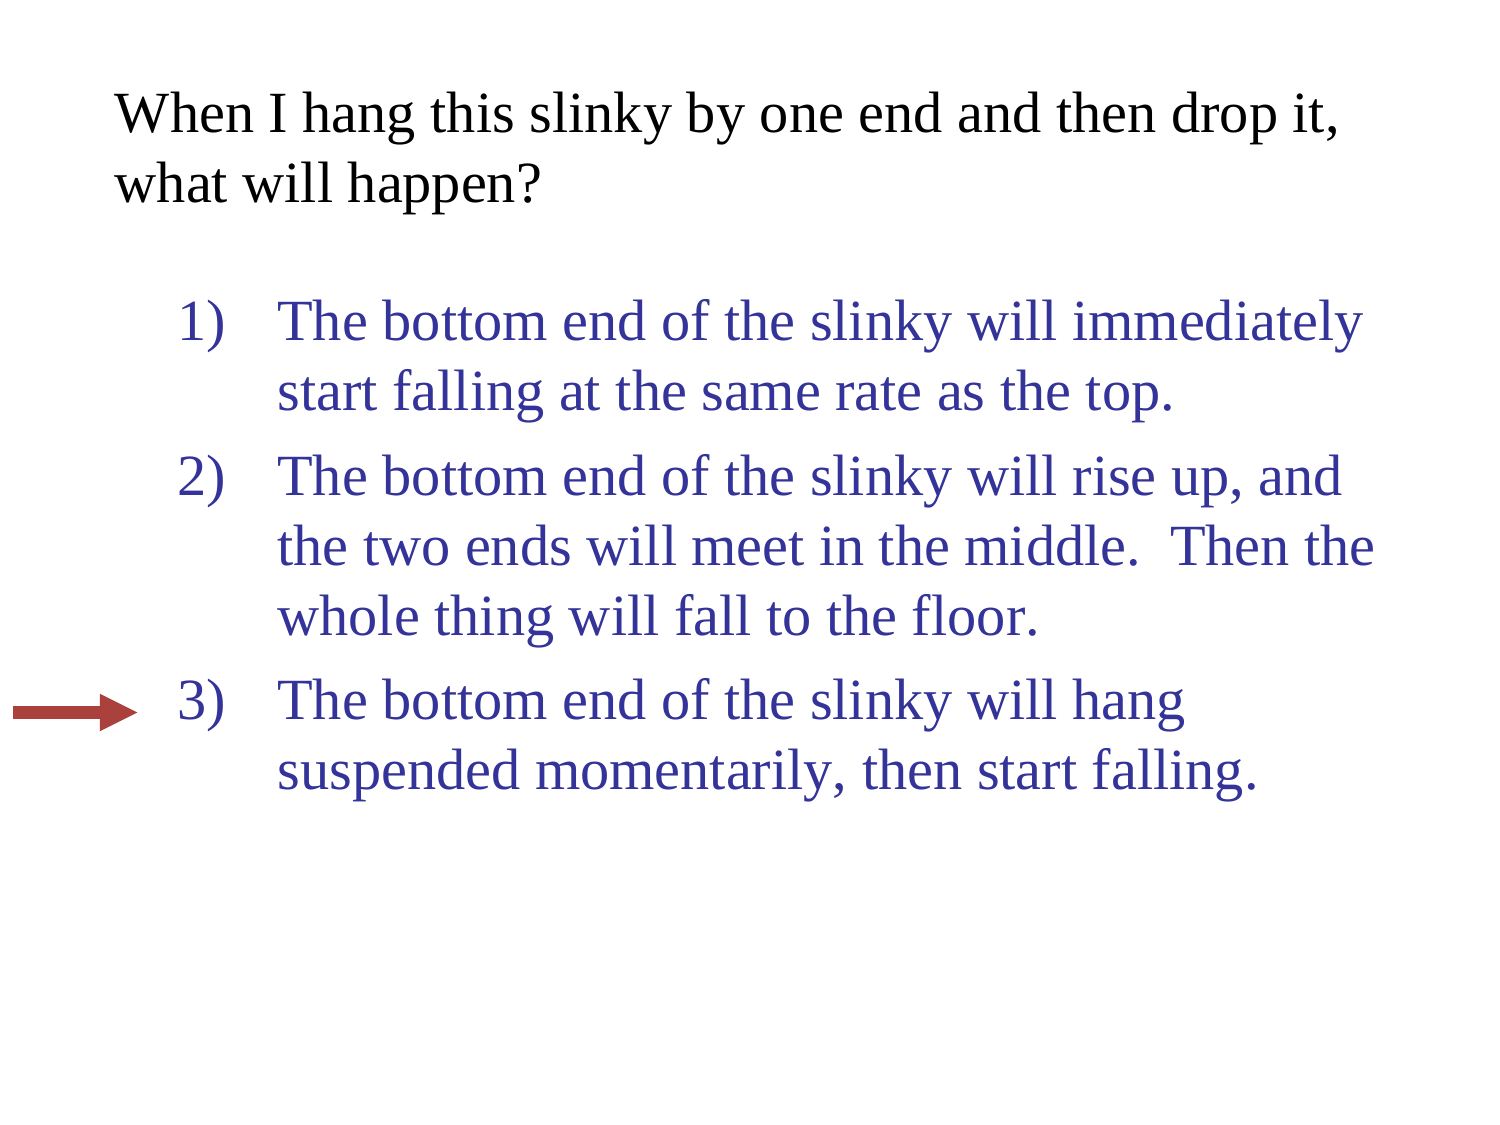

# When I hang this slinky by one end and then drop it, what will happen?
The bottom end of the slinky will immediately start falling at the same rate as the top.
The bottom end of the slinky will rise up, and the two ends will meet in the middle. Then the whole thing will fall to the floor.
The bottom end of the slinky will hang suspended momentarily, then start falling.